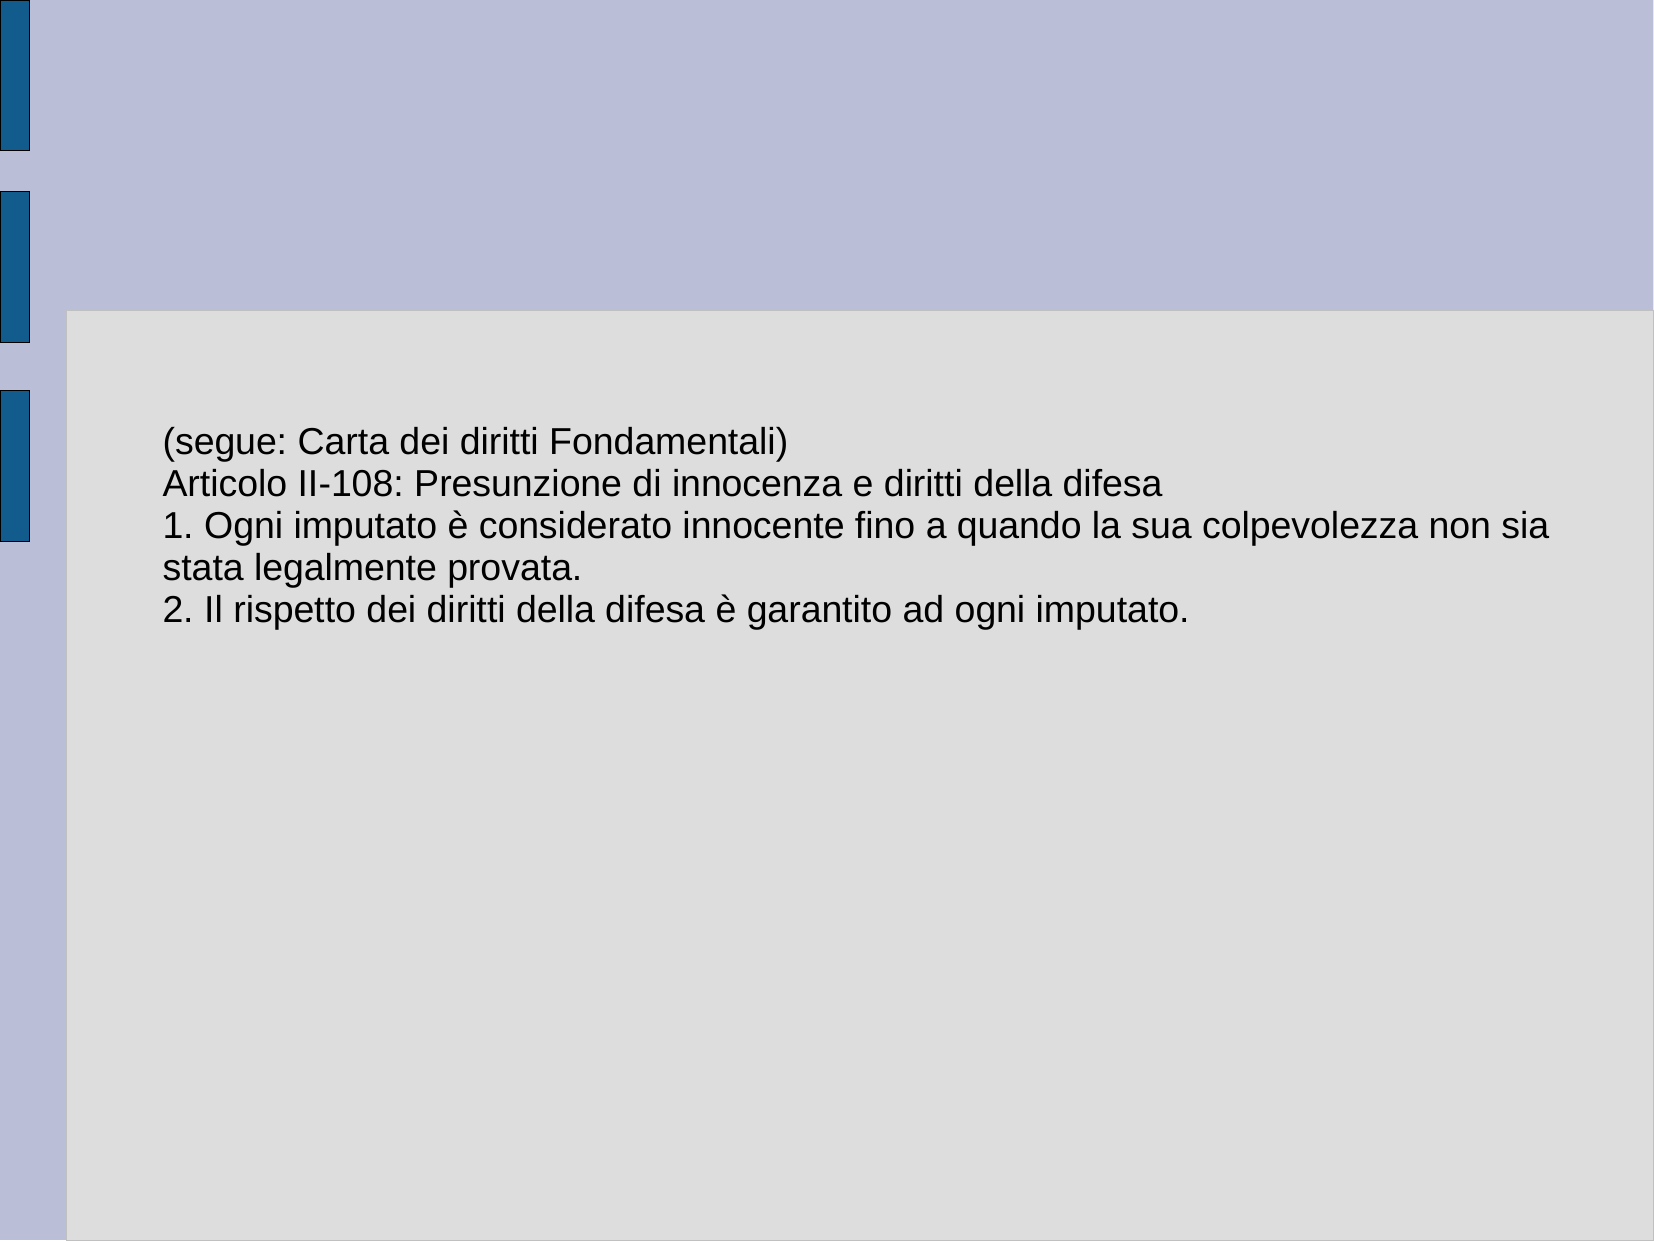

(segue: Carta dei diritti Fondamentali)
Articolo II-108: Presunzione di innocenza e diritti della difesa
1. Ogni imputato è considerato innocente fino a quando la sua colpevolezza non sia stata legalmente provata.
2. Il rispetto dei diritti della difesa è garantito ad ogni imputato.